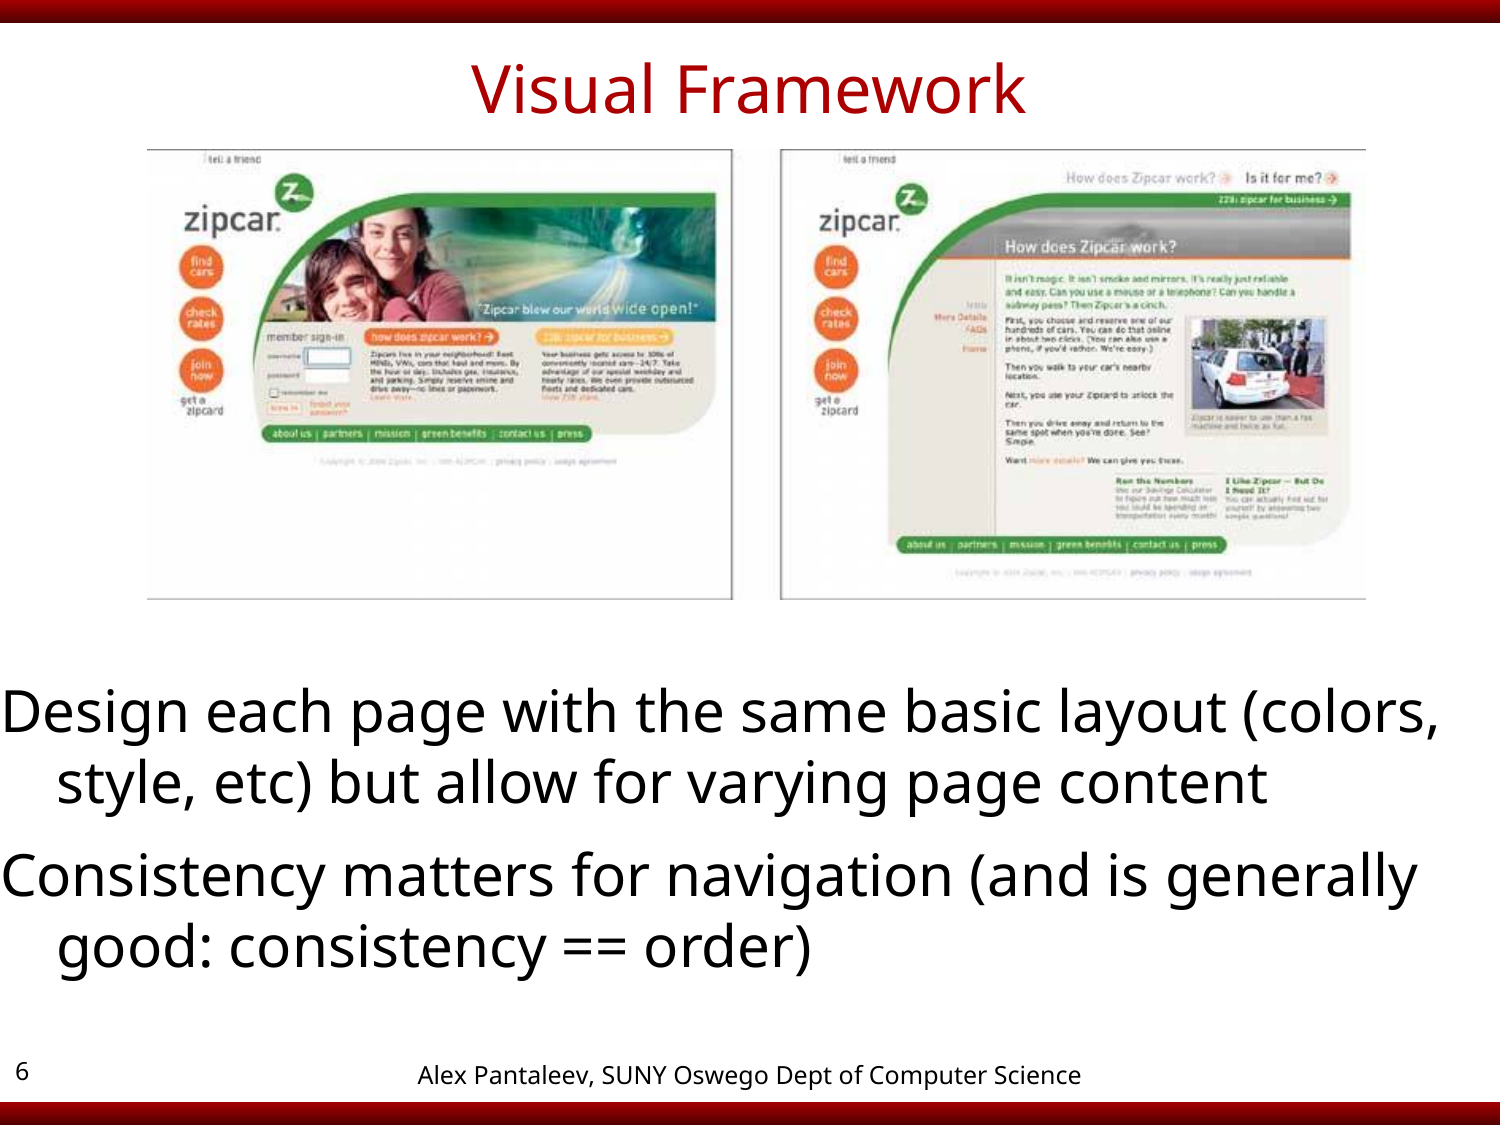

# Visual Framework
Design each page with the same basic layout (colors, style, etc) but allow for varying page content
Consistency matters for navigation (and is generally good: consistency == order)
6